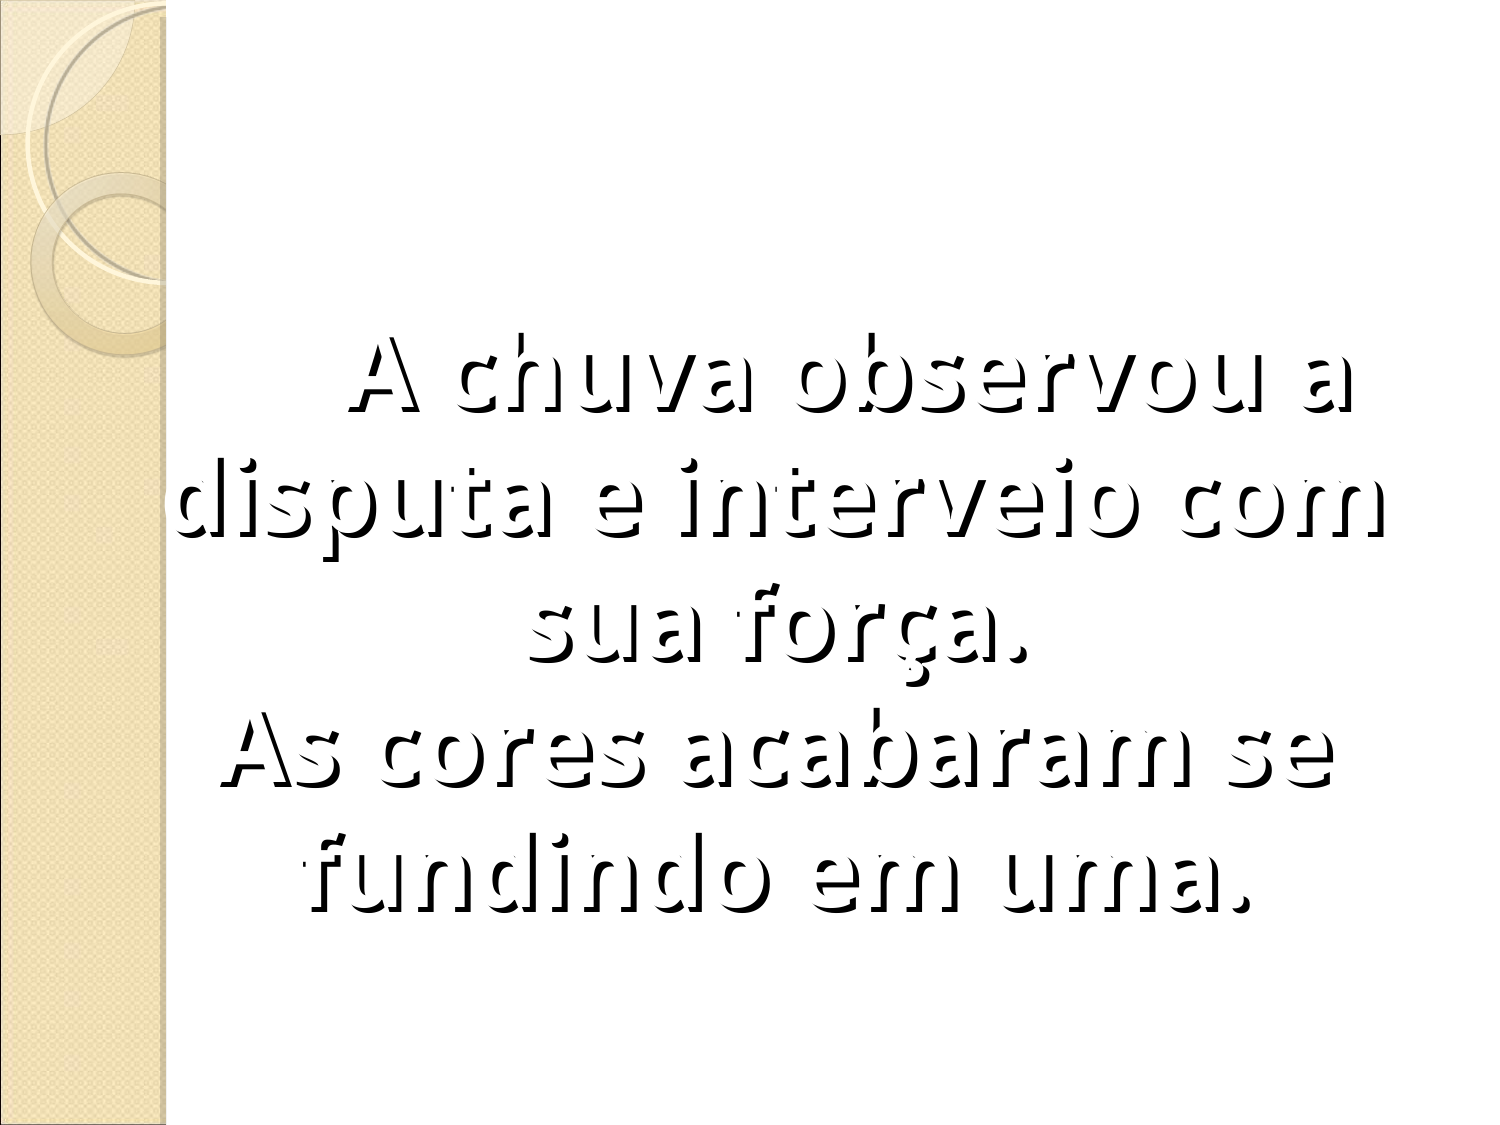

# A chuva observou a disputa e interveio com sua força. As cores acabaram se fundindo em uma.